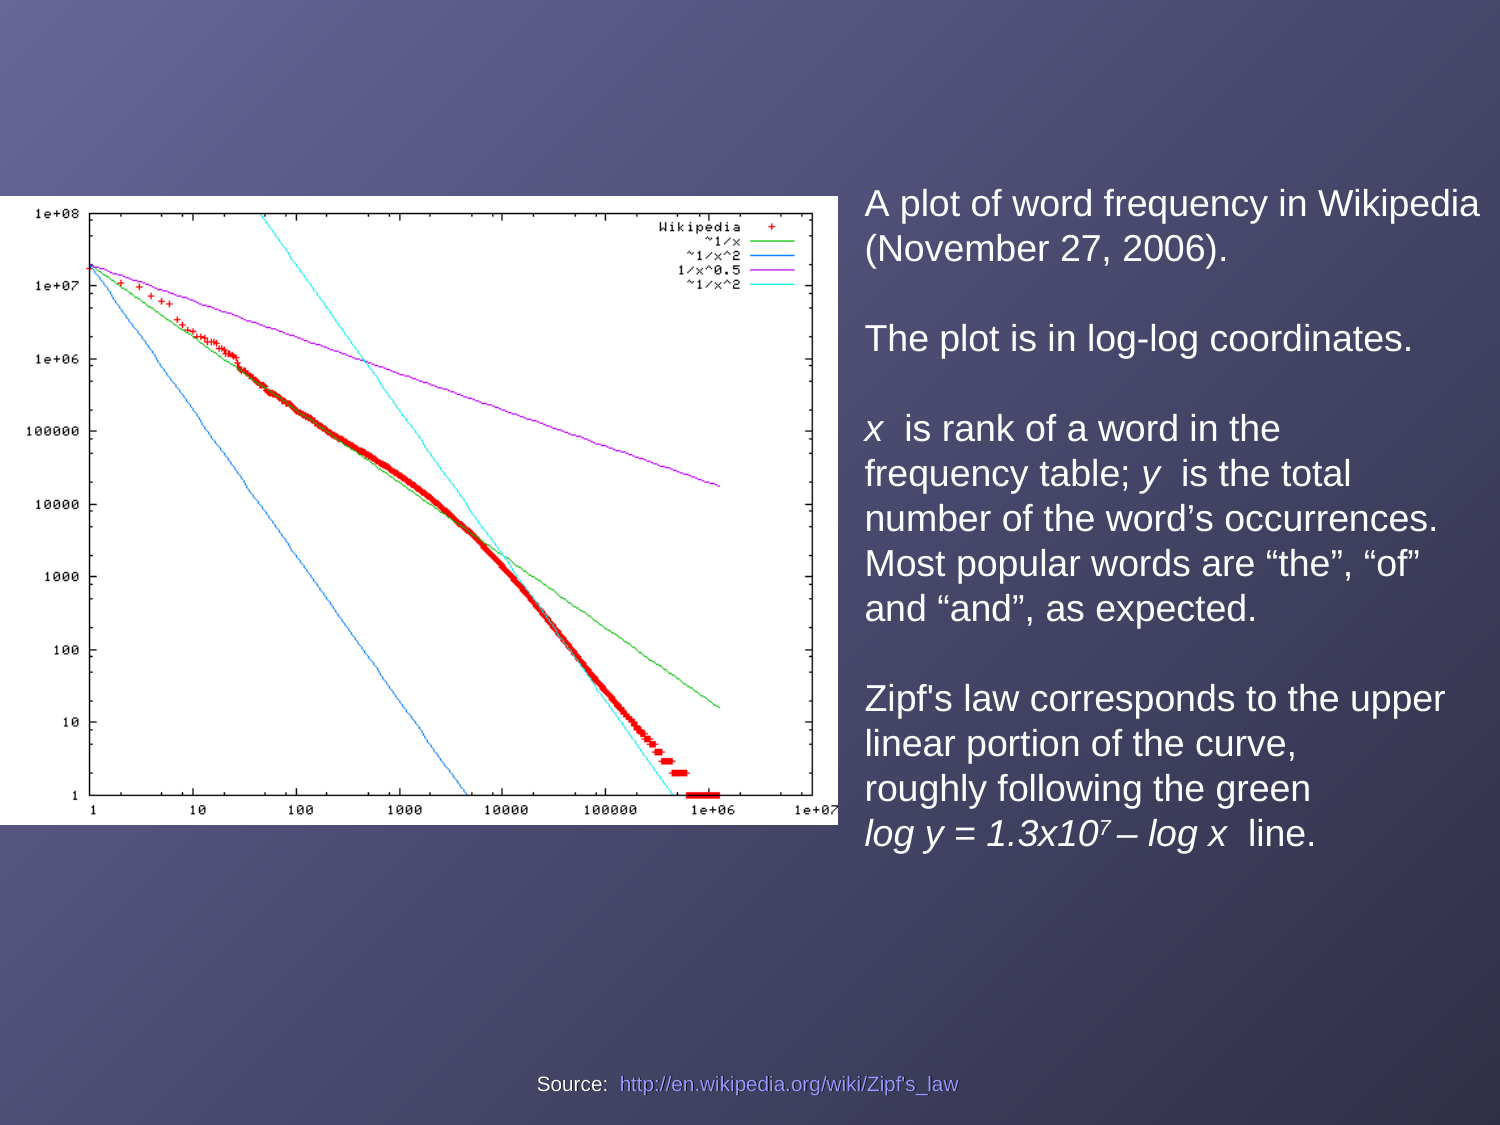

A plot of word frequency in Wikipedia (November 27, 2006).
The plot is in log-log coordinates.
x  is rank of a word in the
frequency table; y  is the total number of the word’s occurrences.
Most popular words are “the”, “of” and “and”, as expected.
Zipf's law corresponds to the upper linear portion of the curve,
roughly following the green
log y = 1.3x107 – log x  line.
Source: http://en.wikipedia.org/wiki/Zipf's_law